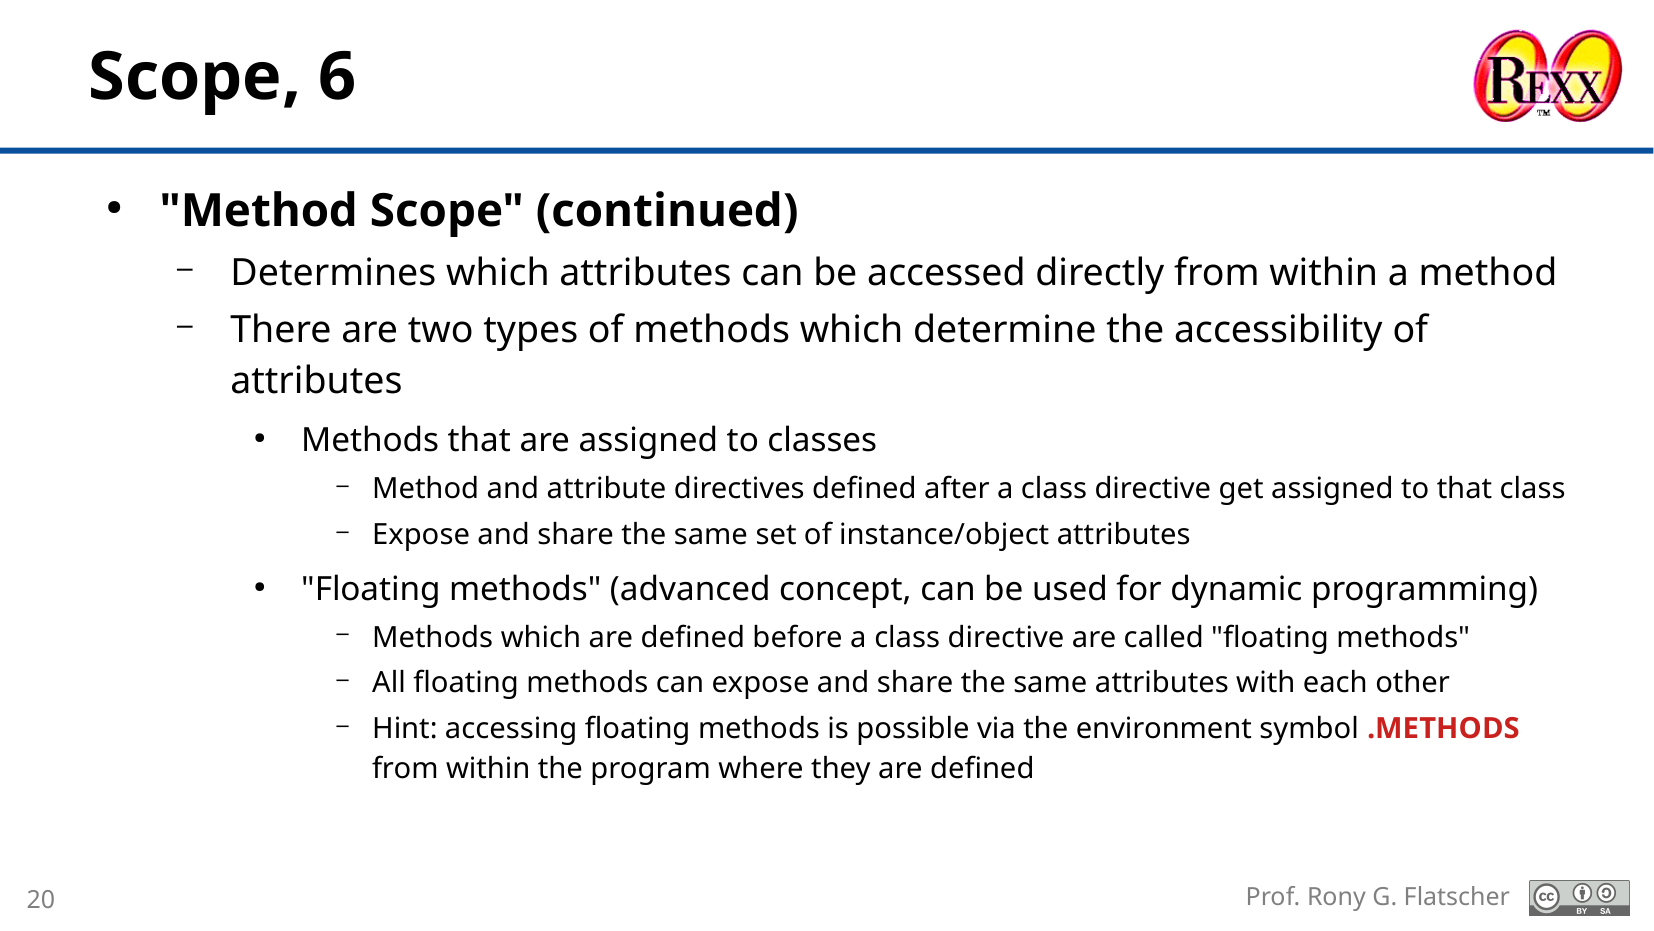

# Scope, 6
"Method Scope" (continued)
Determines which attributes can be accessed directly from within a method
There are two types of methods which determine the accessibility of attributes
Methods that are assigned to classes
Method and attribute directives defined after a class directive get assigned to that class
Expose and share the same set of instance/object attributes
"Floating methods" (advanced concept, can be used for dynamic programming)
Methods which are defined before a class directive are called "floating methods"
All floating methods can expose and share the same attributes with each other
Hint: accessing floating methods is possible via the environment symbol .METHODS from within the program where they are defined